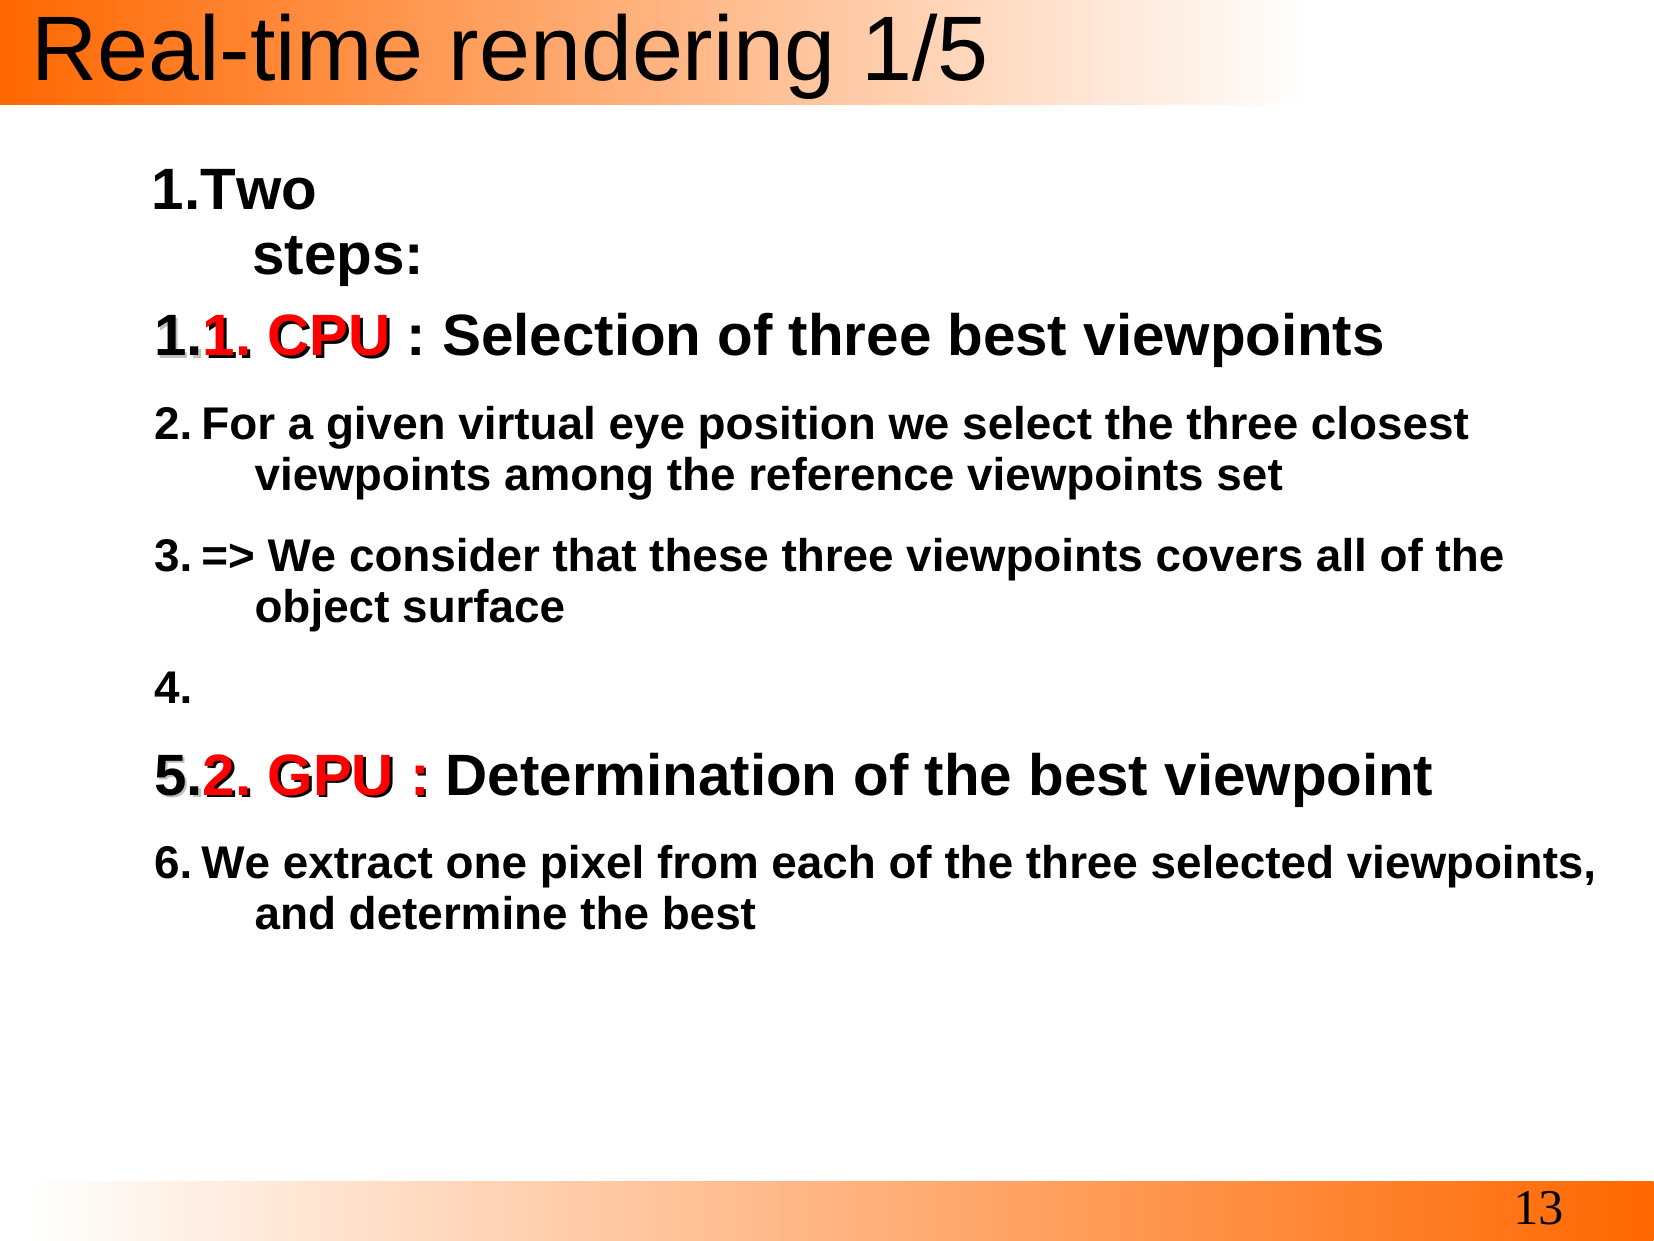

# Real-time rendering 1/5
Two steps:
1. CPU : Selection of three best viewpoints
For a given virtual eye position we select the three closest viewpoints among the reference viewpoints set
=> We consider that these three viewpoints covers all of the object surface
2. GPU : Determination of the best viewpoint
We extract one pixel from each of the three selected viewpoints, and determine the best